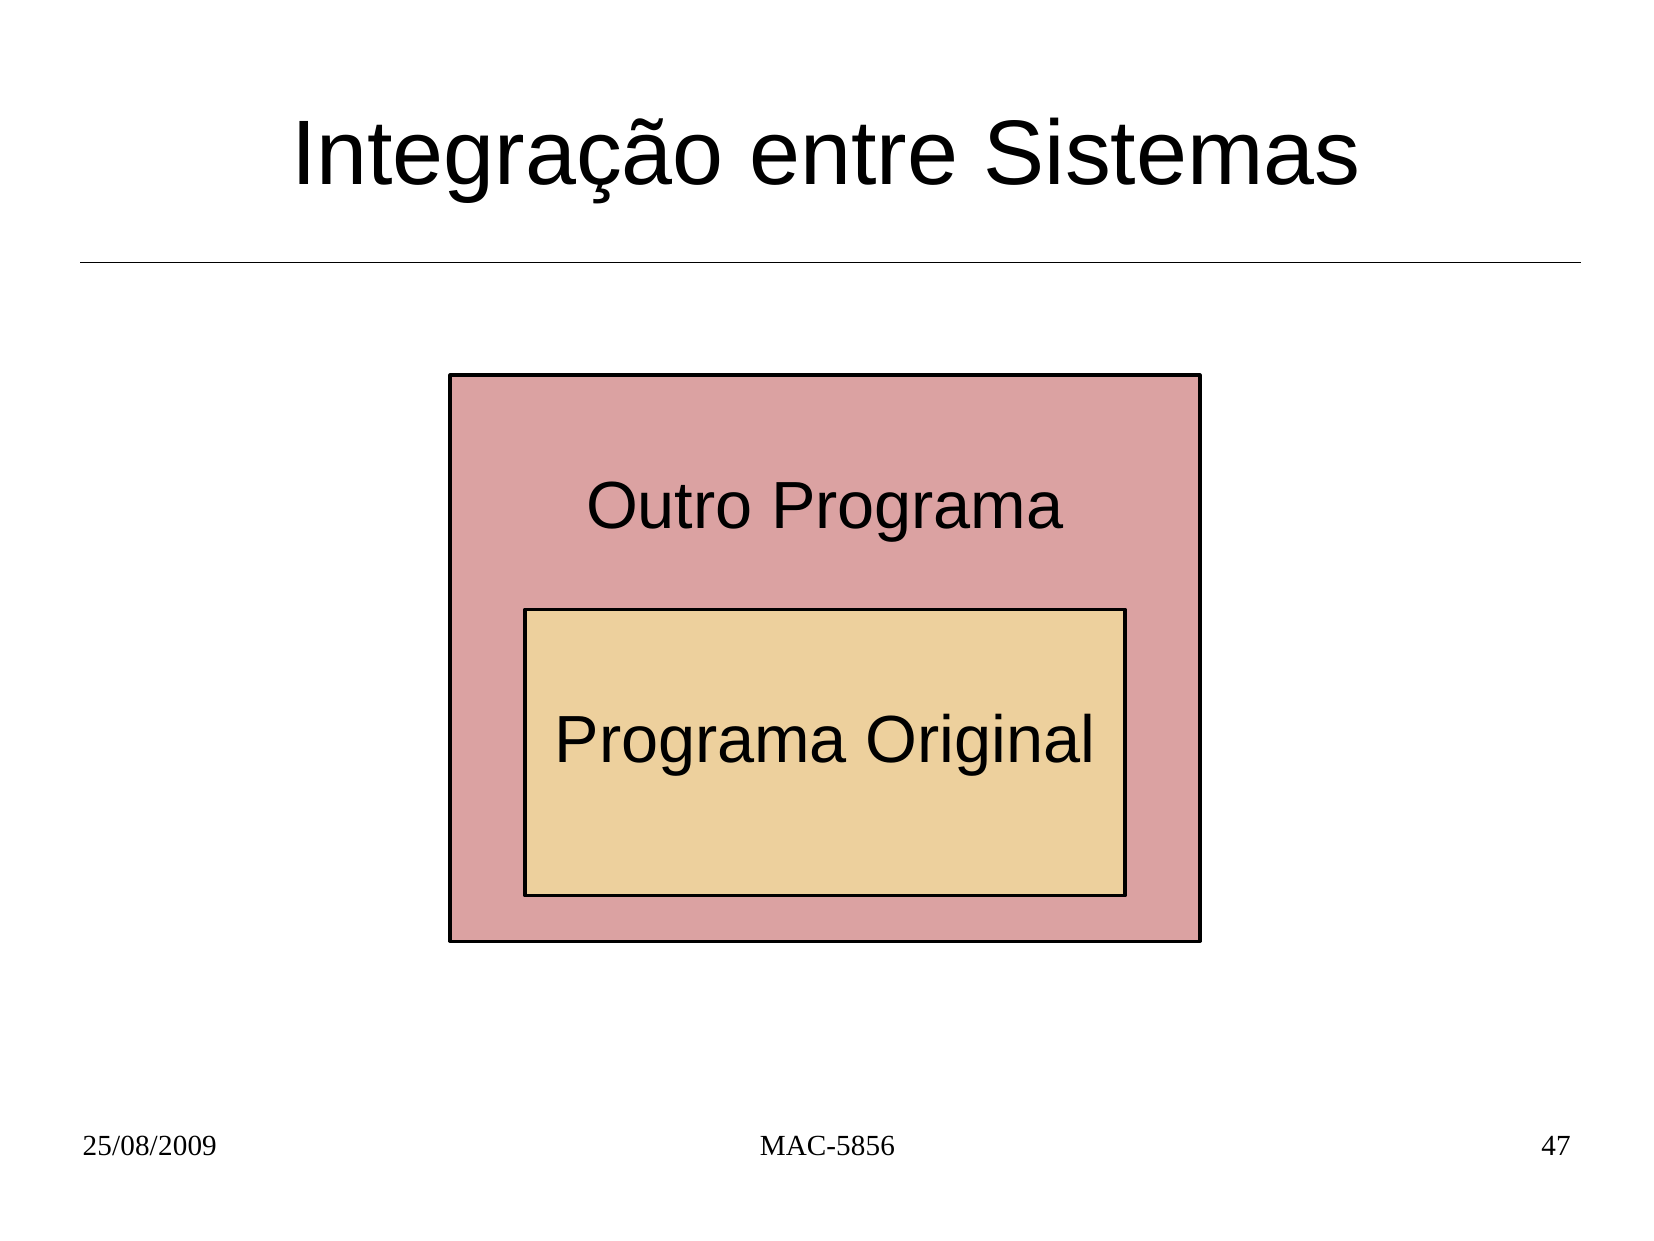

# Integração entre Sistemas
Outro Programa
Programa Original
25/08/2009
MAC-5856
47